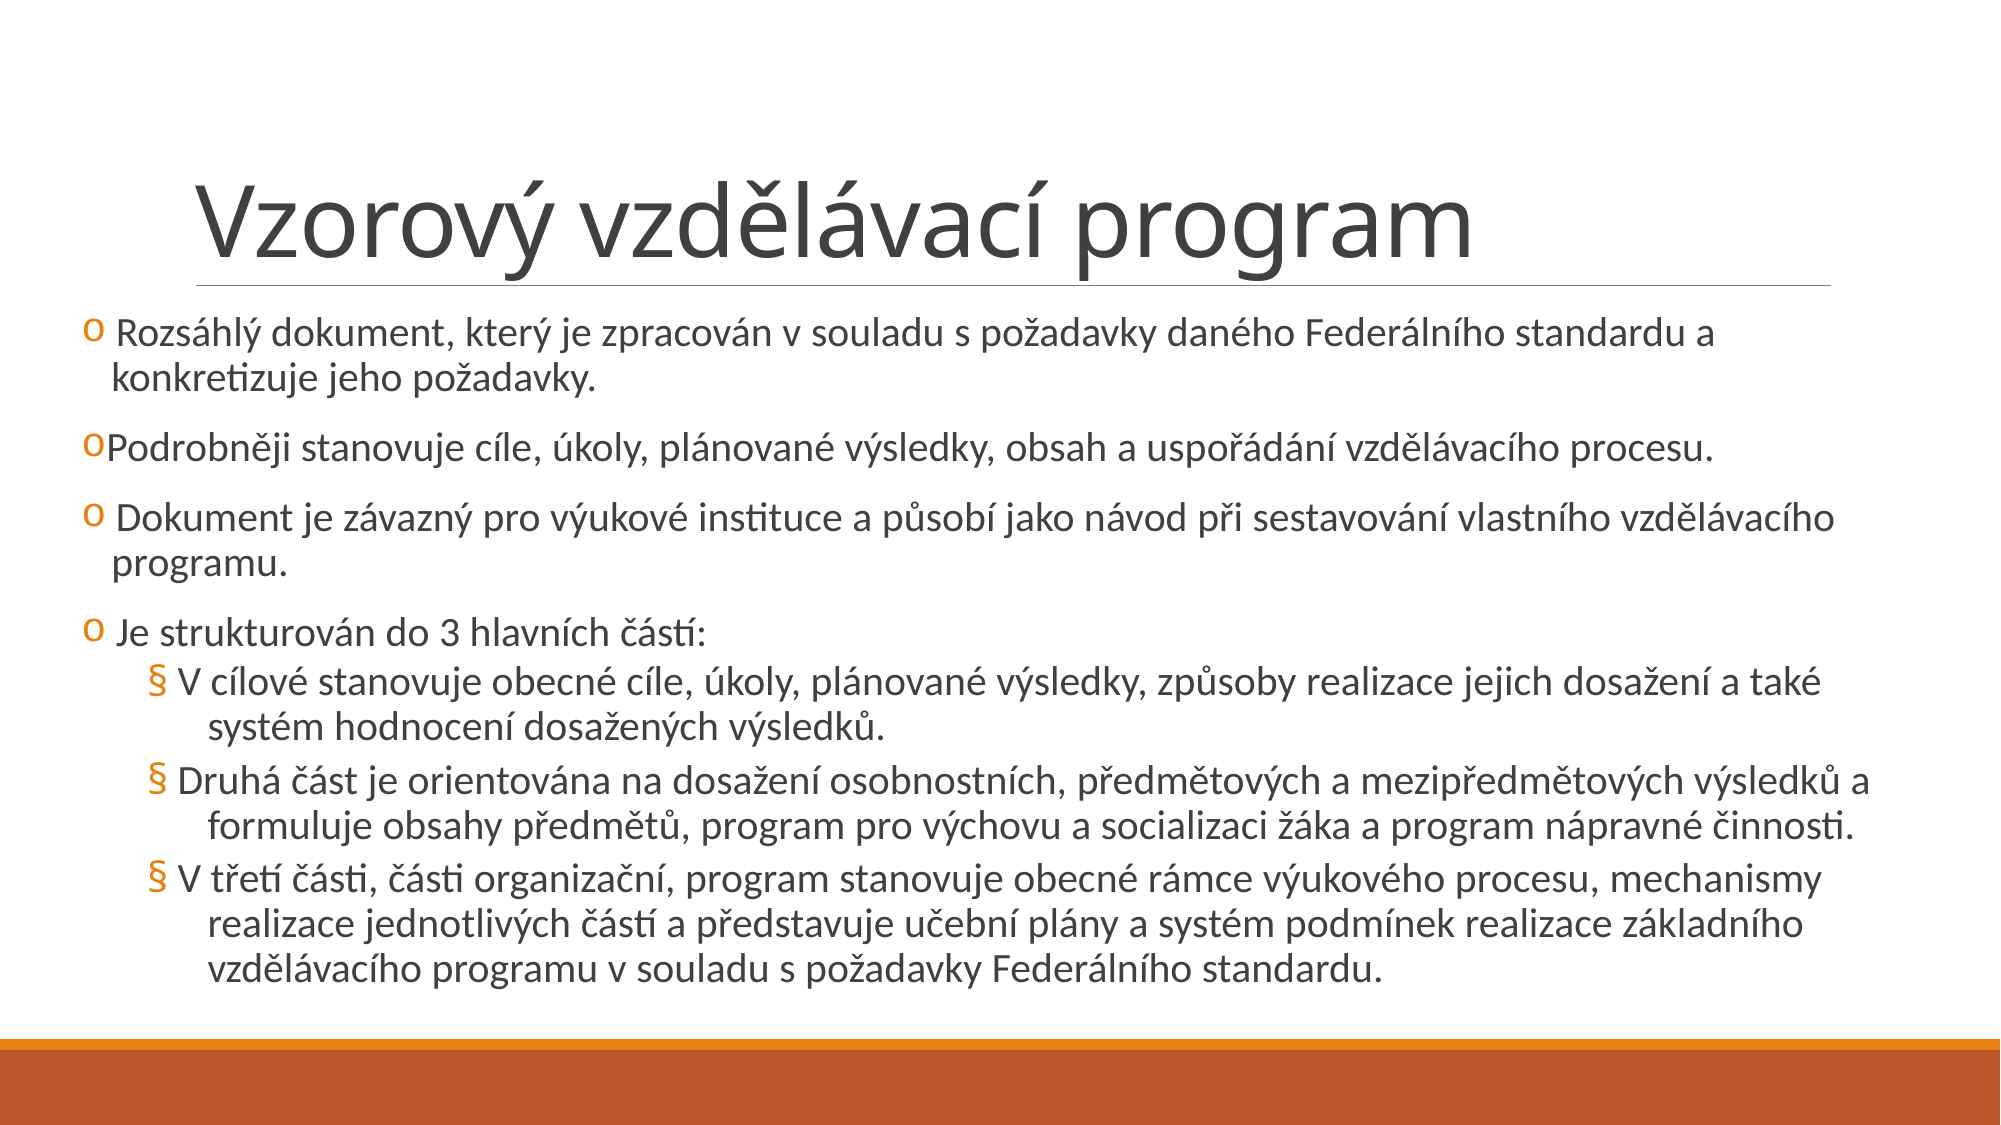

# Vzorový vzdělávací program
 Rozsáhlý dokument, který je zpracován v souladu s požadavky daného Federálního standardu a konkretizuje jeho požadavky.
Podrobněji stanovuje cíle, úkoly, plánované výsledky, obsah a uspořádání vzdělávacího procesu.
 Dokument je závazný pro výukové instituce a působí jako návod při sestavování vlastního vzdělávacího programu.
 Je strukturován do 3 hlavních částí:
V cílové stanovuje obecné cíle, úkoly, plánované výsledky, způsoby realizace jejich dosažení a také systém hodnocení dosažených výsledků.
Druhá část je orientována na dosažení osobnostních, předmětových a mezipředmětových výsledků a formuluje obsahy předmětů, program pro výchovu a socializaci žáka a program nápravné činnosti.
V třetí části, části organizační, program stanovuje obecné rámce výukového procesu, mechanismy realizace jednotlivých částí a představuje učební plány a systém podmínek realizace základního vzdělávacího programu v souladu s požadavky Federálního standardu.